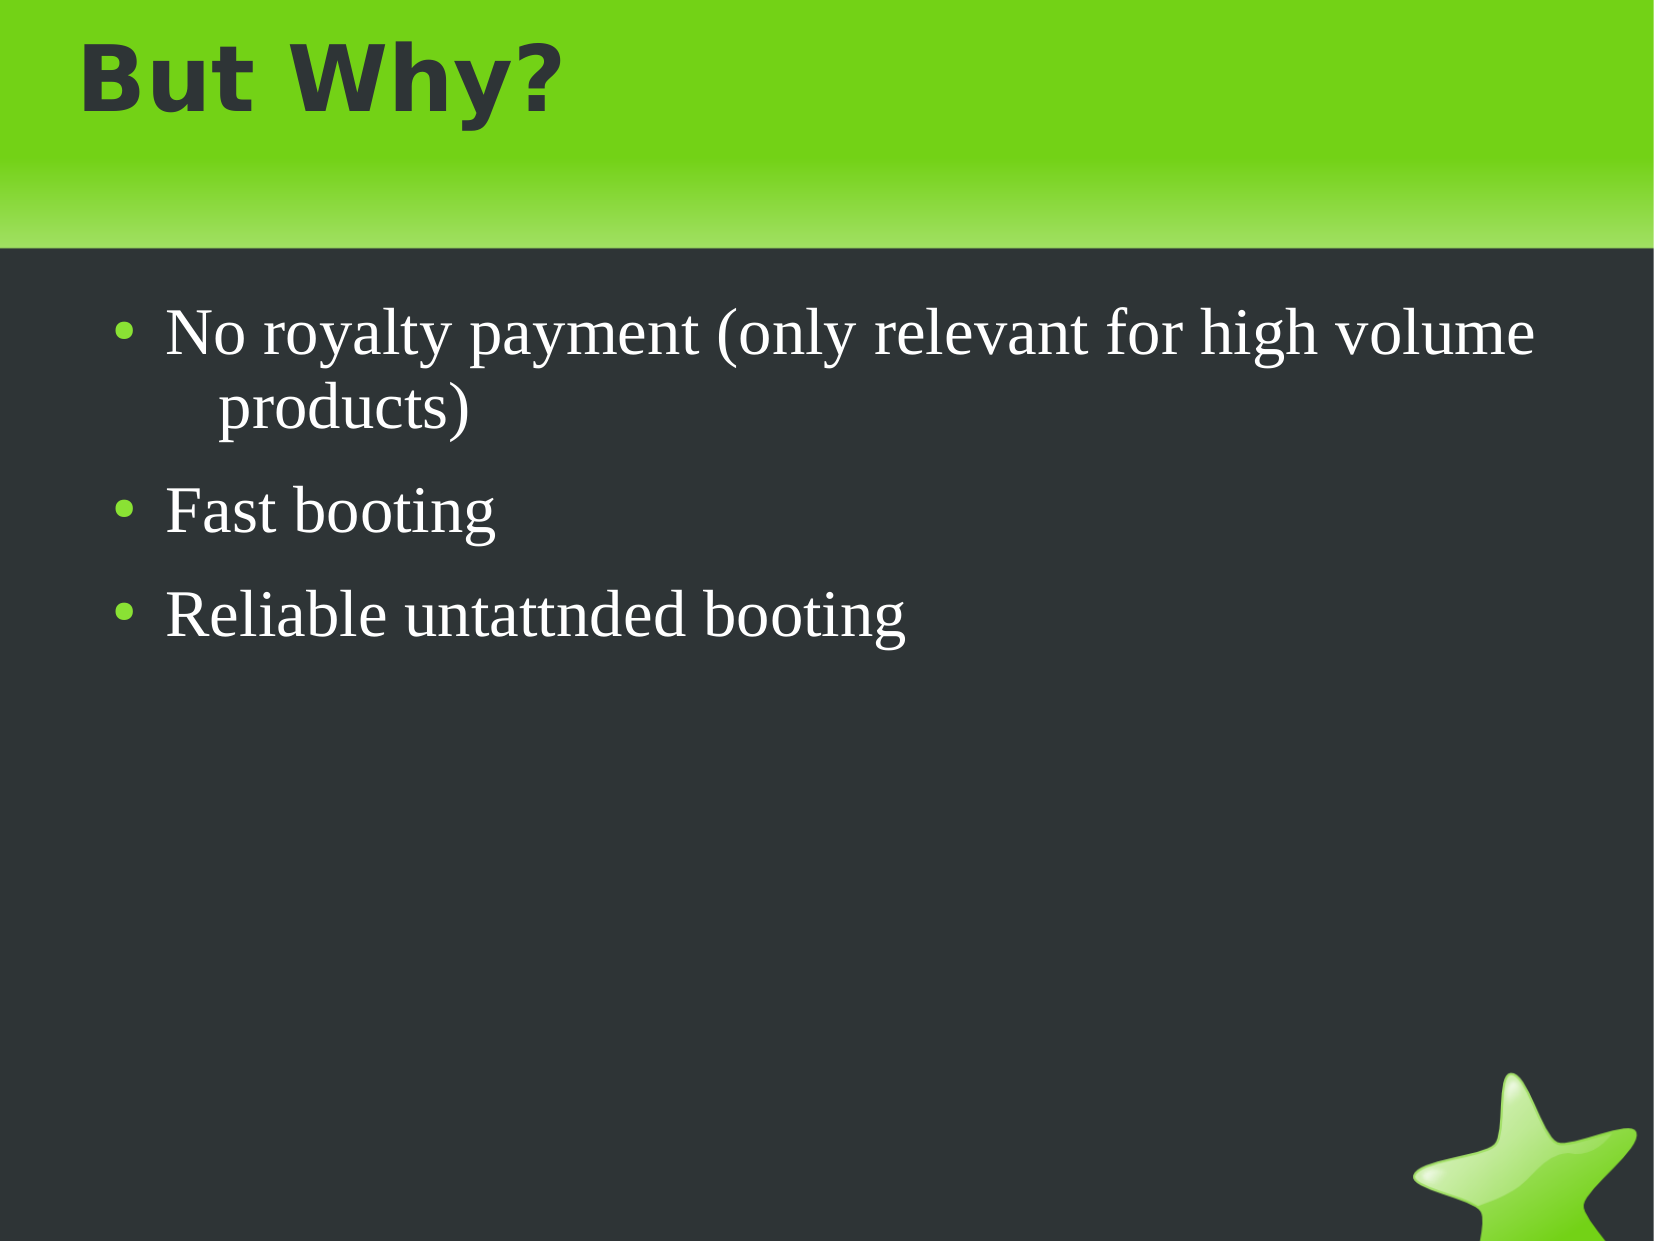

# But Why?
No royalty payment (only relevant for high volume products)
Fast booting
Reliable untattnded booting